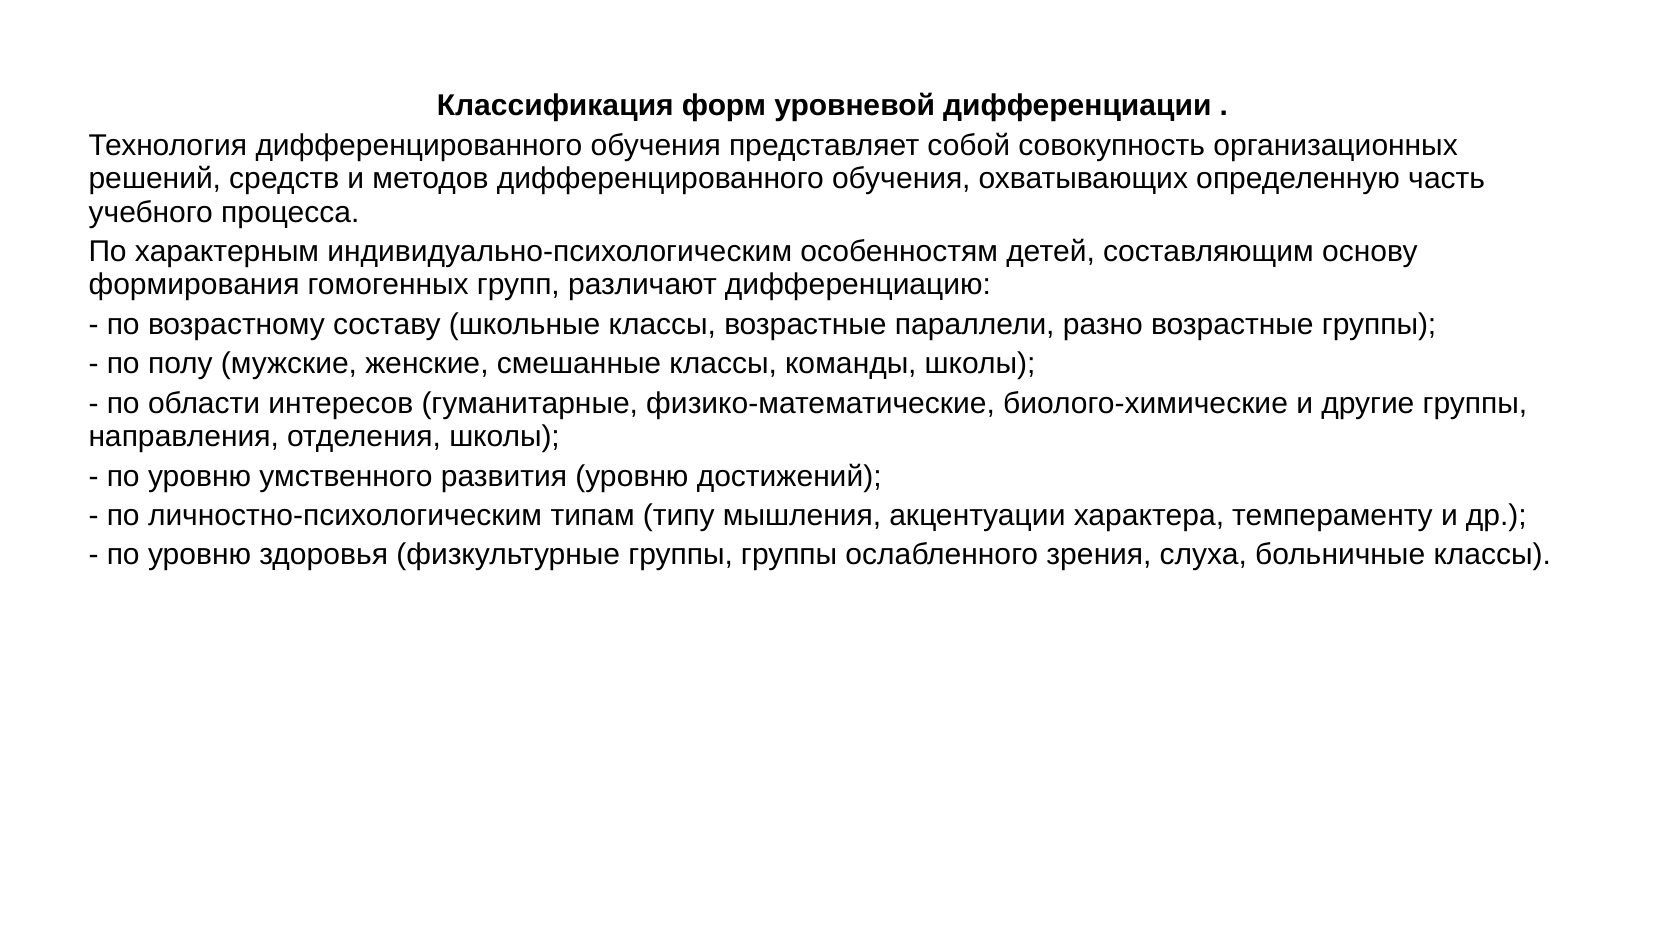

# Классификация форм уровневой дифференциации .
Технология дифференцированного обучения представляет собой совокупность организационных решений, средств и методов дифференцированного обучения, охватывающих определенную часть учебного процесса.
По характерным индивидуально-психологическим особенностям детей, составляющим основу формирования гомогенных групп, различают дифференциацию:
- по возрастному составу (школьные классы, возрастные параллели, разно возрастные группы);
- по полу (мужские, женские, смешанные классы, команды, школы);
- по области интересов (гуманитарные, физико-математические, биолого-химические и другие группы, направления, отделения, школы);
- по уровню умственного развития (уровню достижений);
- по личностно-психологическим типам (типу мышления, акцентуации характера, темпераменту и др.);
- по уровню здоровья (физкультурные группы, группы ослабленного зрения, слуха, больничные классы).